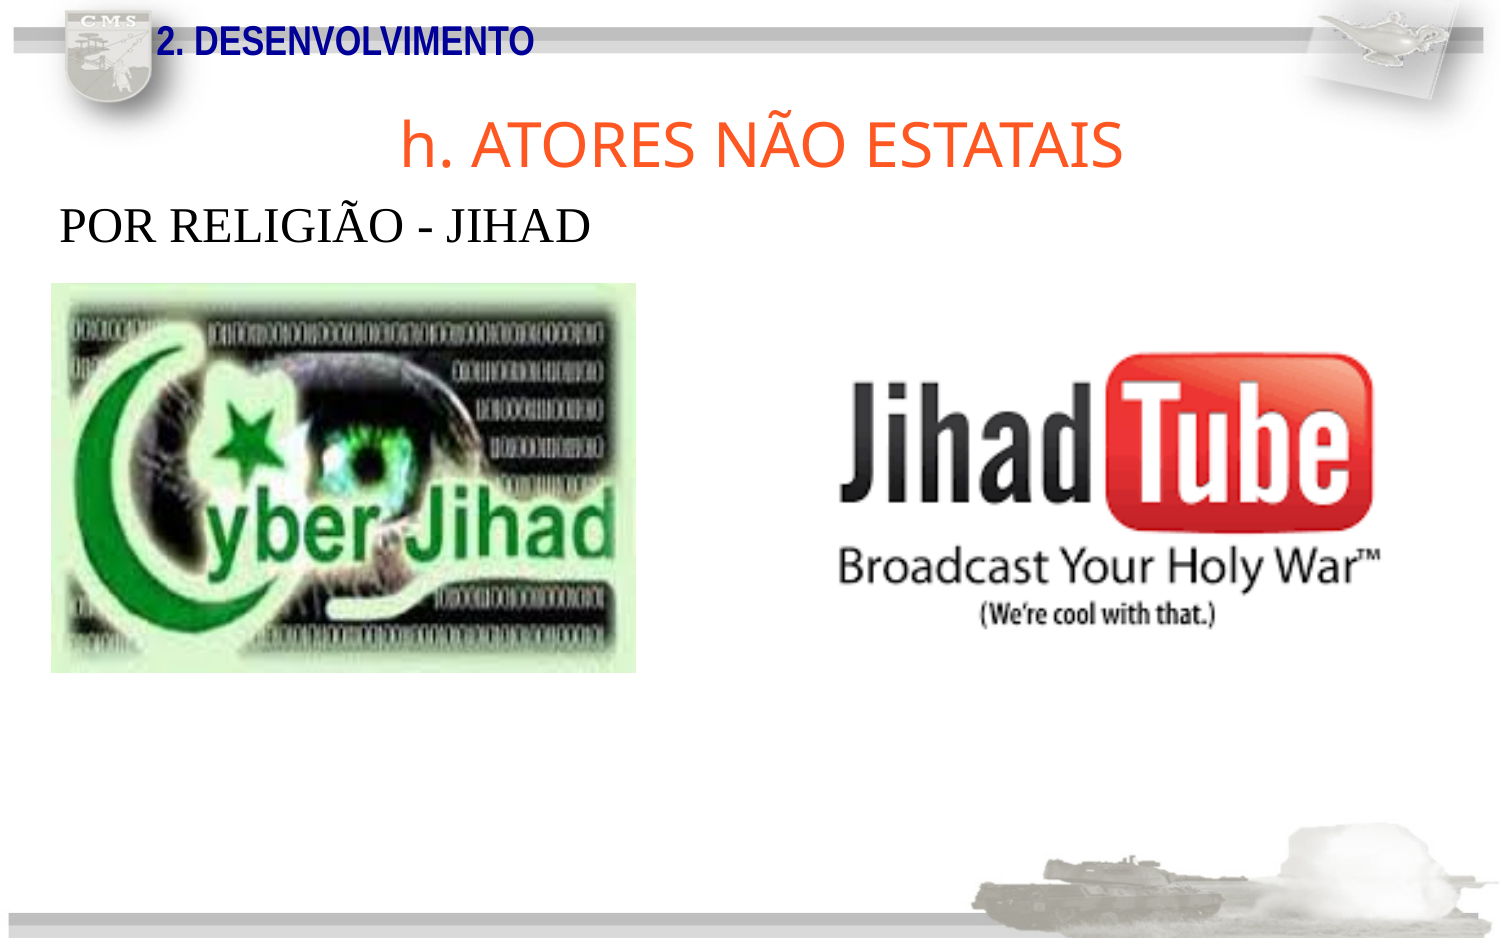

2. DESENVOLVIMENTO
h. ATORES NÃO ESTATAIS
POR RELIGIÃO - JIHAD